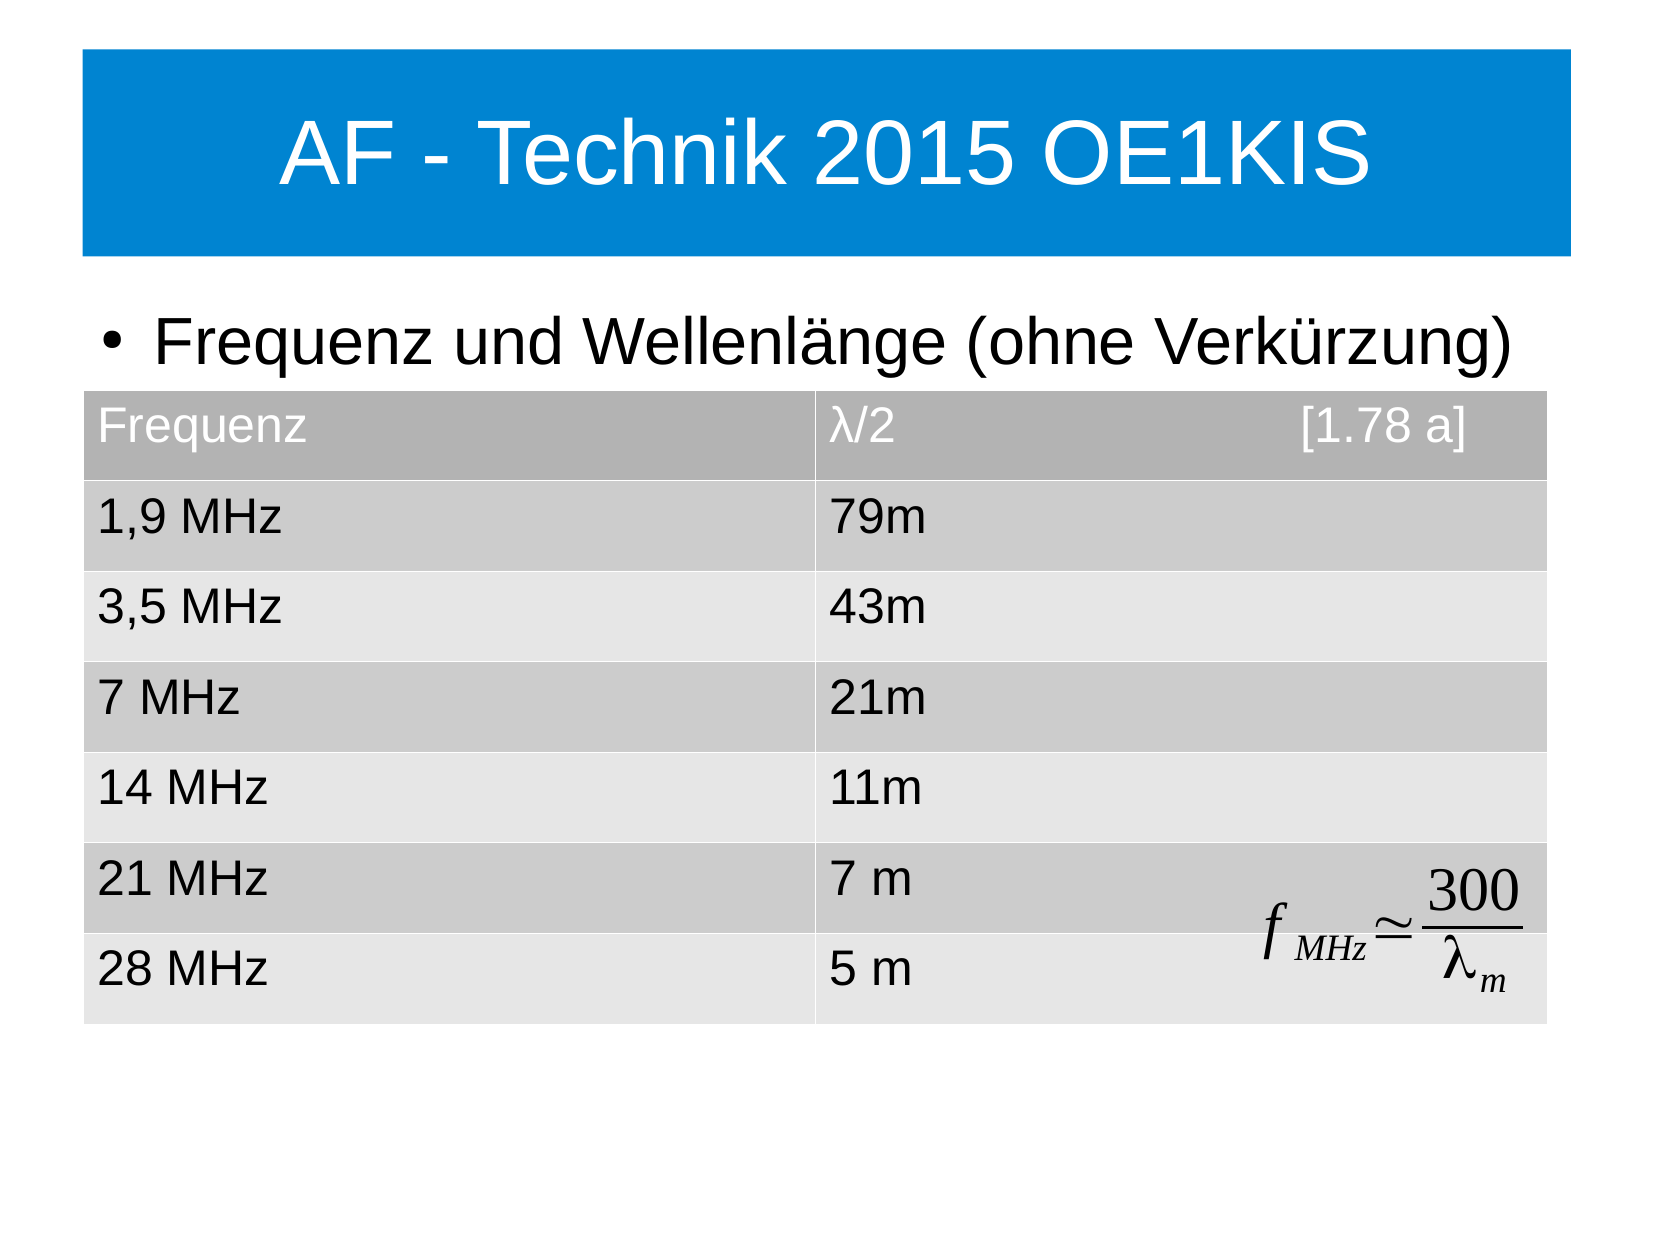

# AF - Technik 2015 OE1KIS
Frequenz und Wellenlänge (ohne Verkürzung)
| Frequenz | λ/2 [1.78 a] |
| --- | --- |
| 1,9 MHz | 79m |
| 3,5 MHz | 43m |
| 7 MHz | 21m |
| 14 MHz | 11m |
| 21 MHz | 7 m |
| 28 MHz | 5 m |